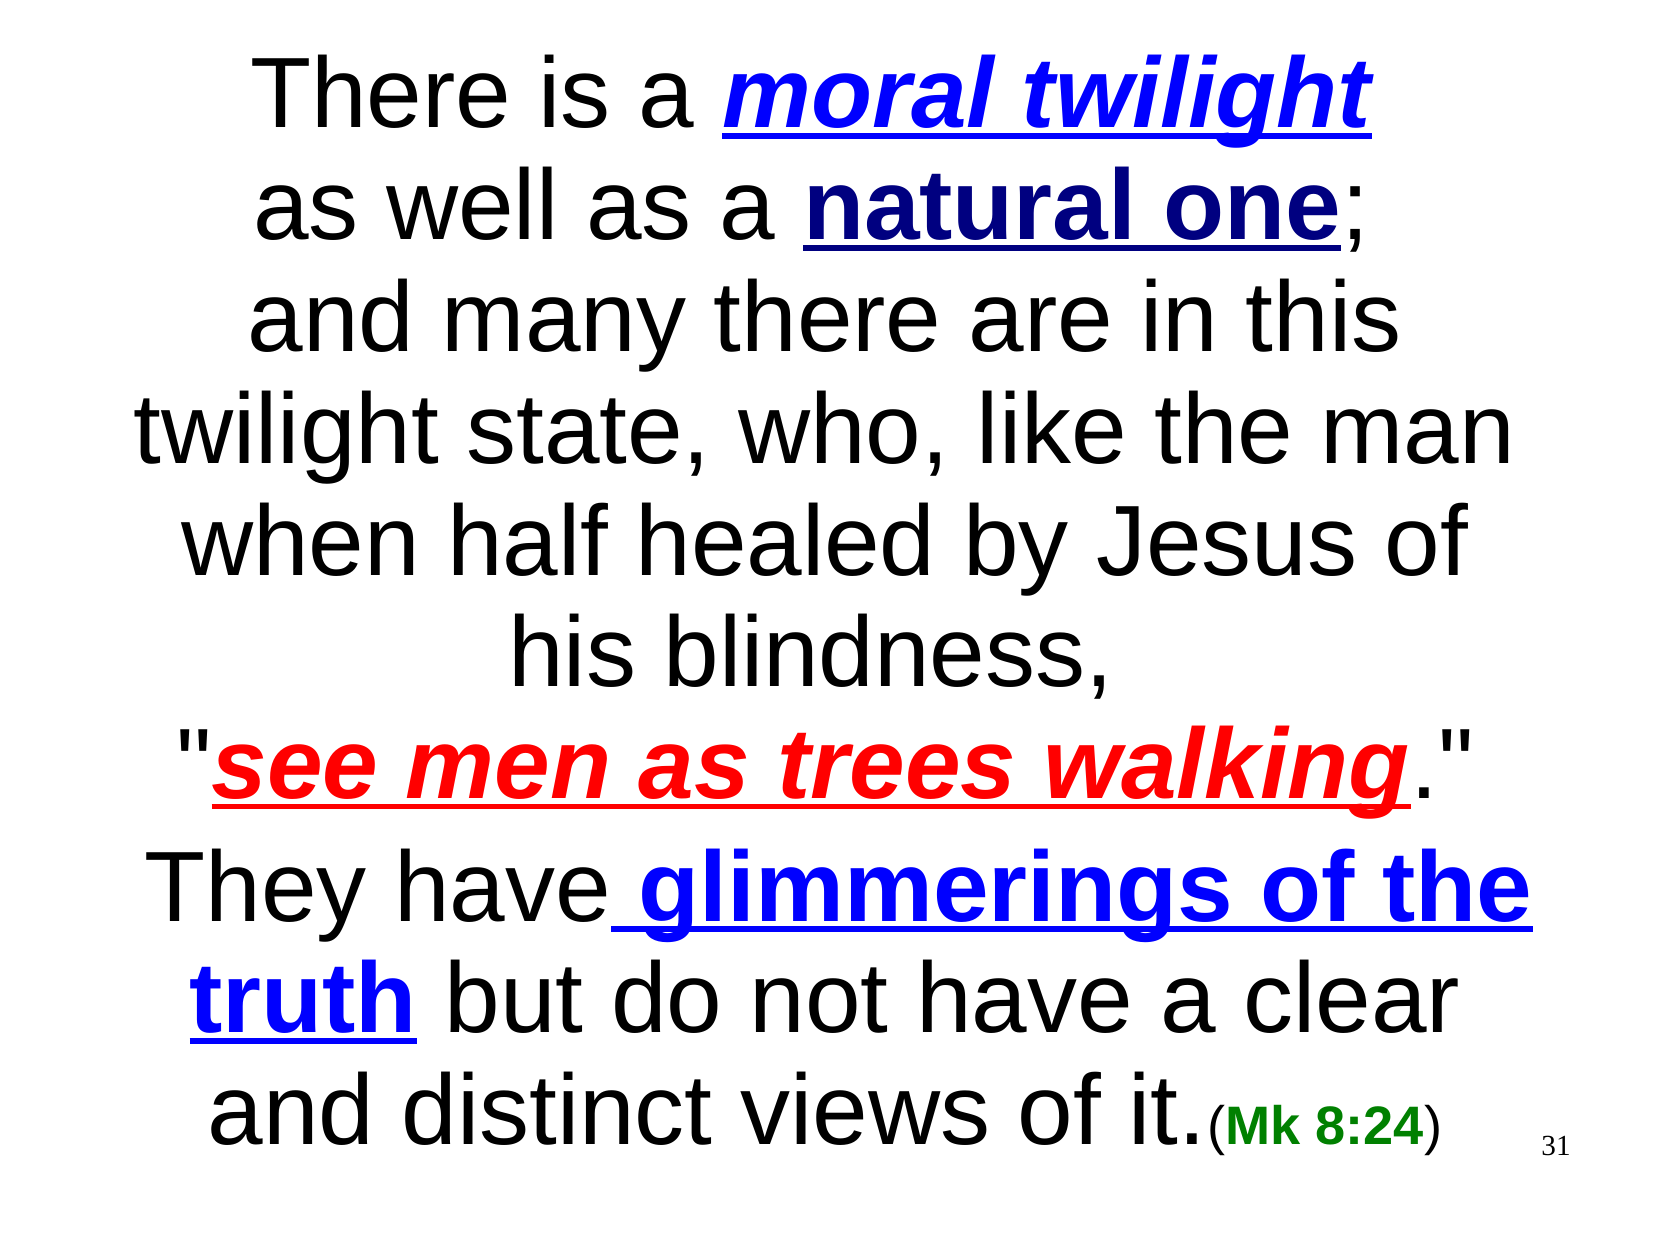

# There is a moral twilight as well as a natural one; and many there are in this twilight state, who, like the man when half healed by Jesus of his blindness, "see men as trees walking."
 They have glimmerings of the truth but do not have a clear and distinct views of it.(Mk 8:24)
31